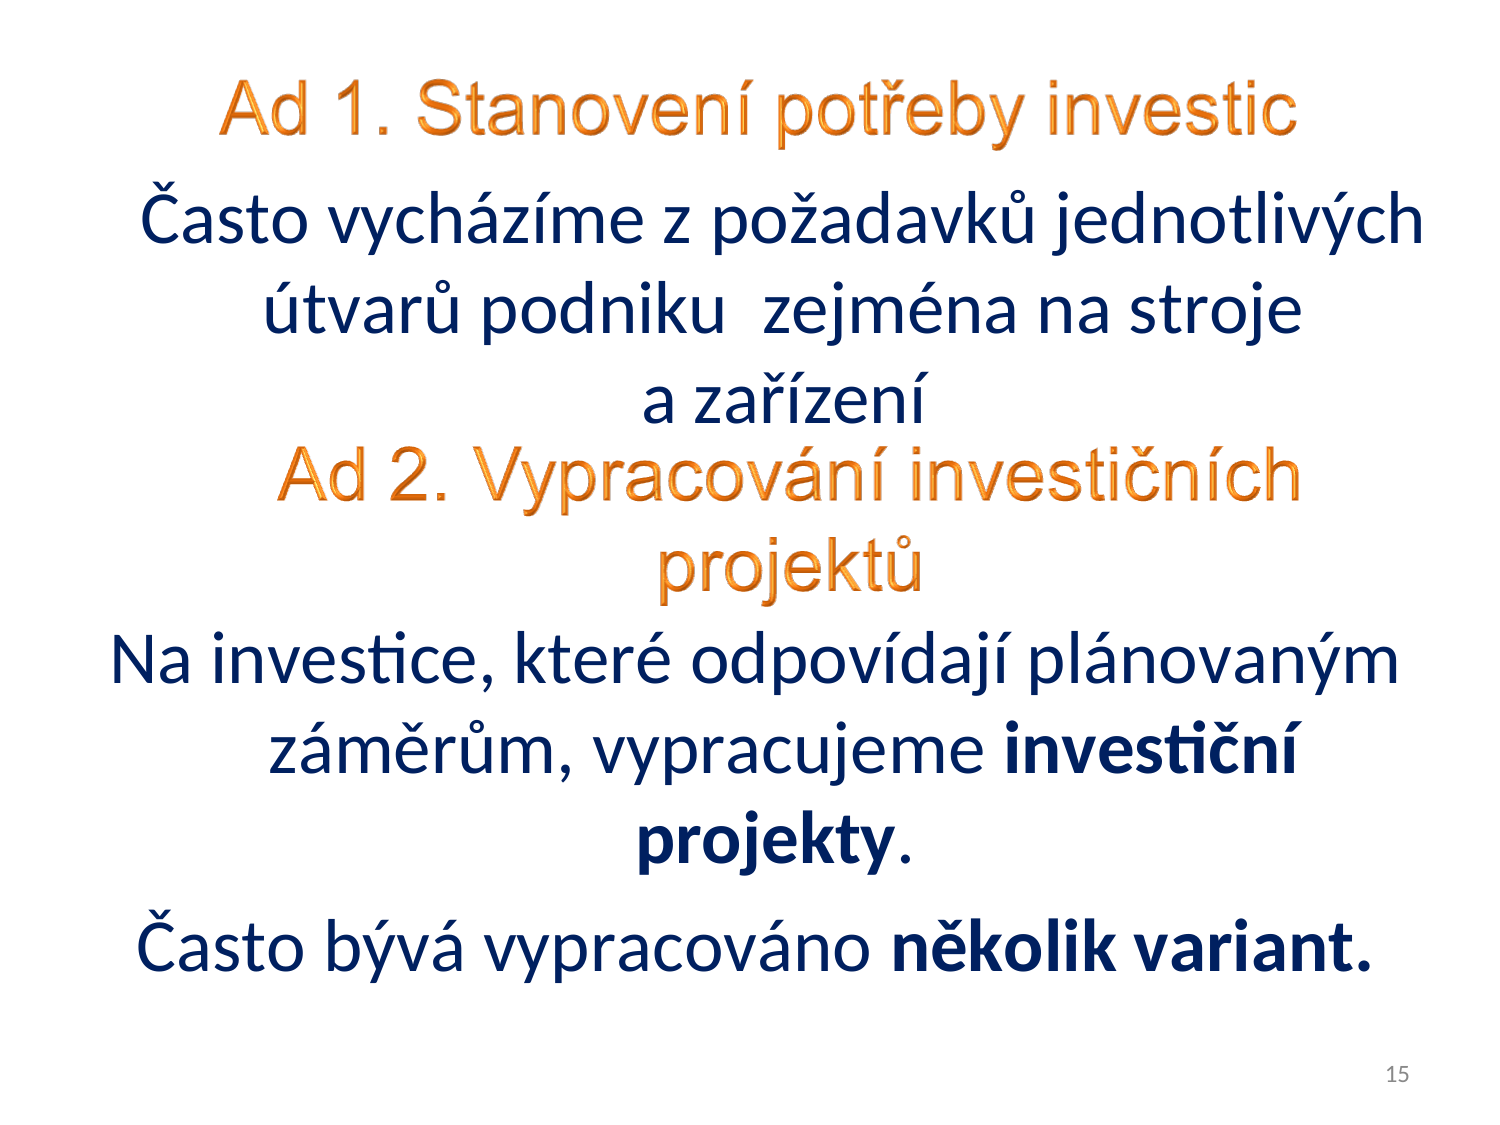

# Často vycházíme z požadavků jednotlivých útvarů podniku zejména na stroje a zařízení
Na investice, které odpovídají plánovaným záměrům, vypracujeme investiční projekty.
Často bývá vypracováno několik variant.